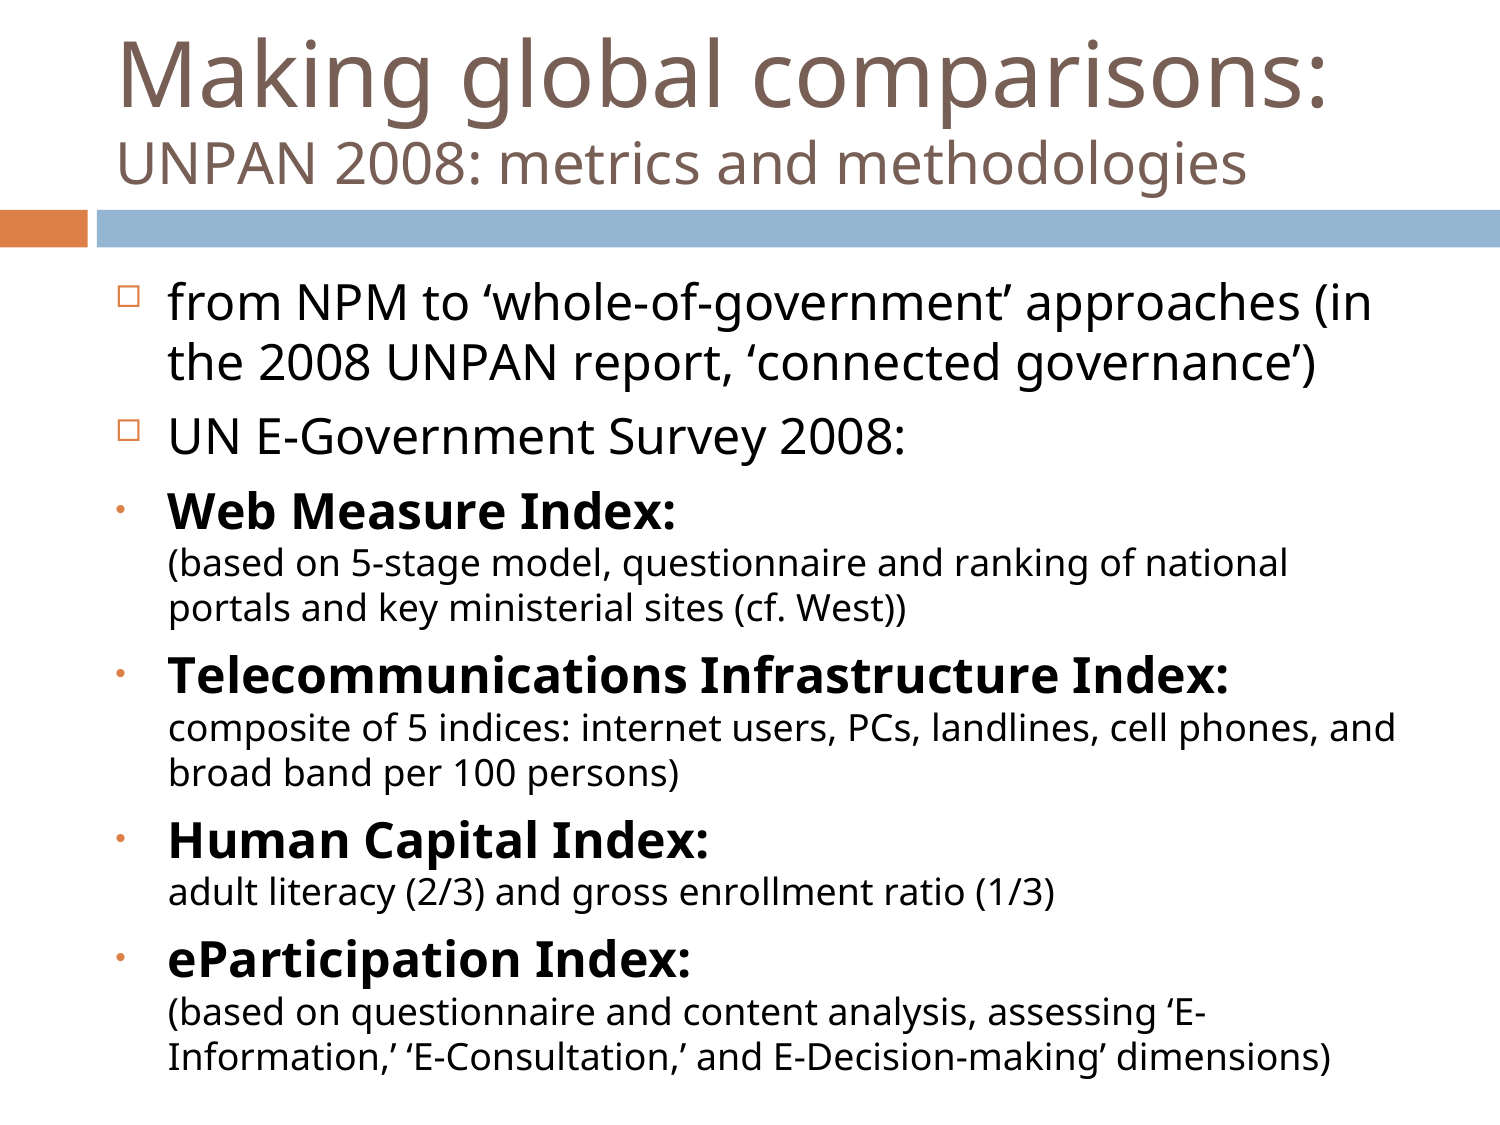

# Making global comparisons: UNPAN 2008: metrics and methodologies
from NPM to ‘whole-of-government’ approaches (in the 2008 UNPAN report, ‘connected governance’)
UN E-Government Survey 2008:
Web Measure Index:
(based on 5-stage model, questionnaire and ranking of national portals and key ministerial sites (cf. West))
Telecommunications Infrastructure Index:
composite of 5 indices: internet users, PCs, landlines, cell phones, and broad band per 100 persons)
Human Capital Index:
adult literacy (2/3) and gross enrollment ratio (1/3)
eParticipation Index:
(based on questionnaire and content analysis, assessing ‘E-Information,’ ‘E-Consultation,’ and E-Decision-making’ dimensions)